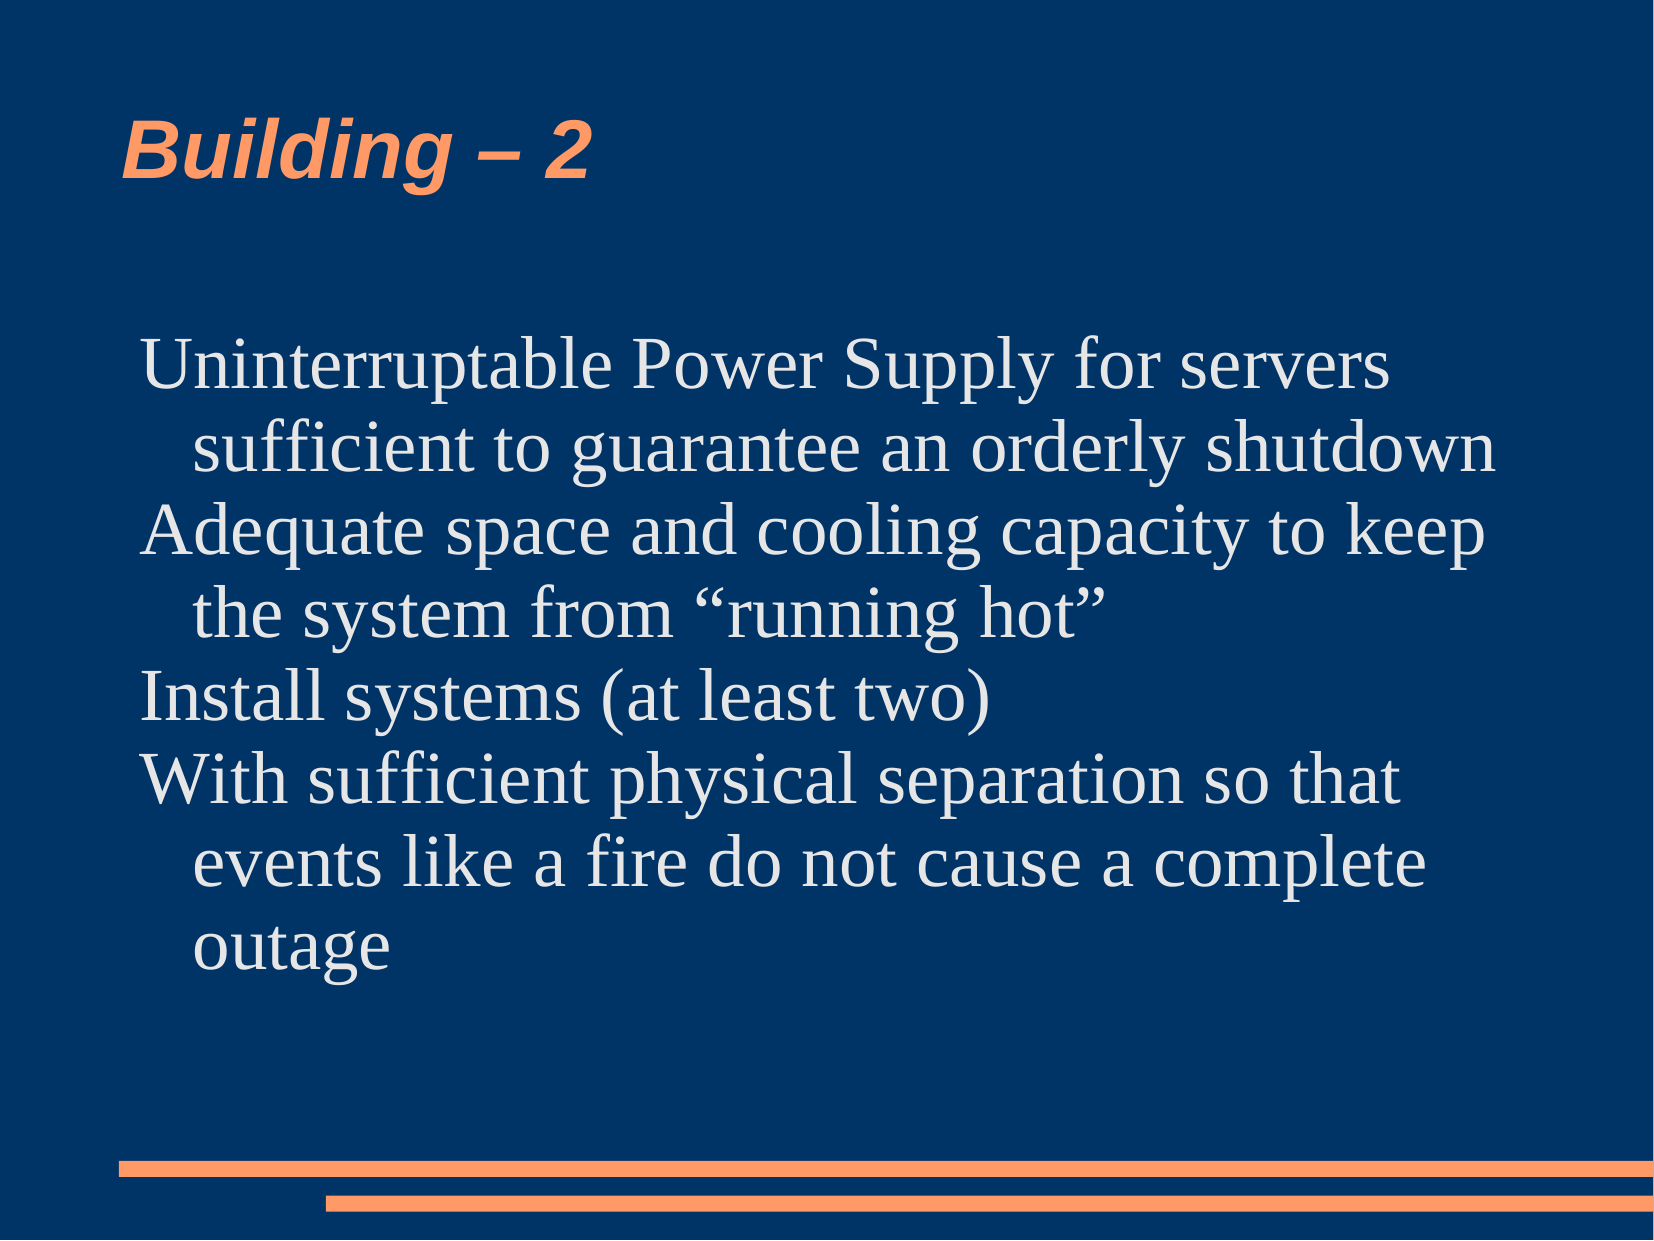

# Building – 2
Uninterruptable Power Supply for servers sufficient to guarantee an orderly shutdown
Adequate space and cooling capacity to keep the system from “running hot”
Install systems (at least two)
With sufficient physical separation so that events like a fire do not cause a complete outage